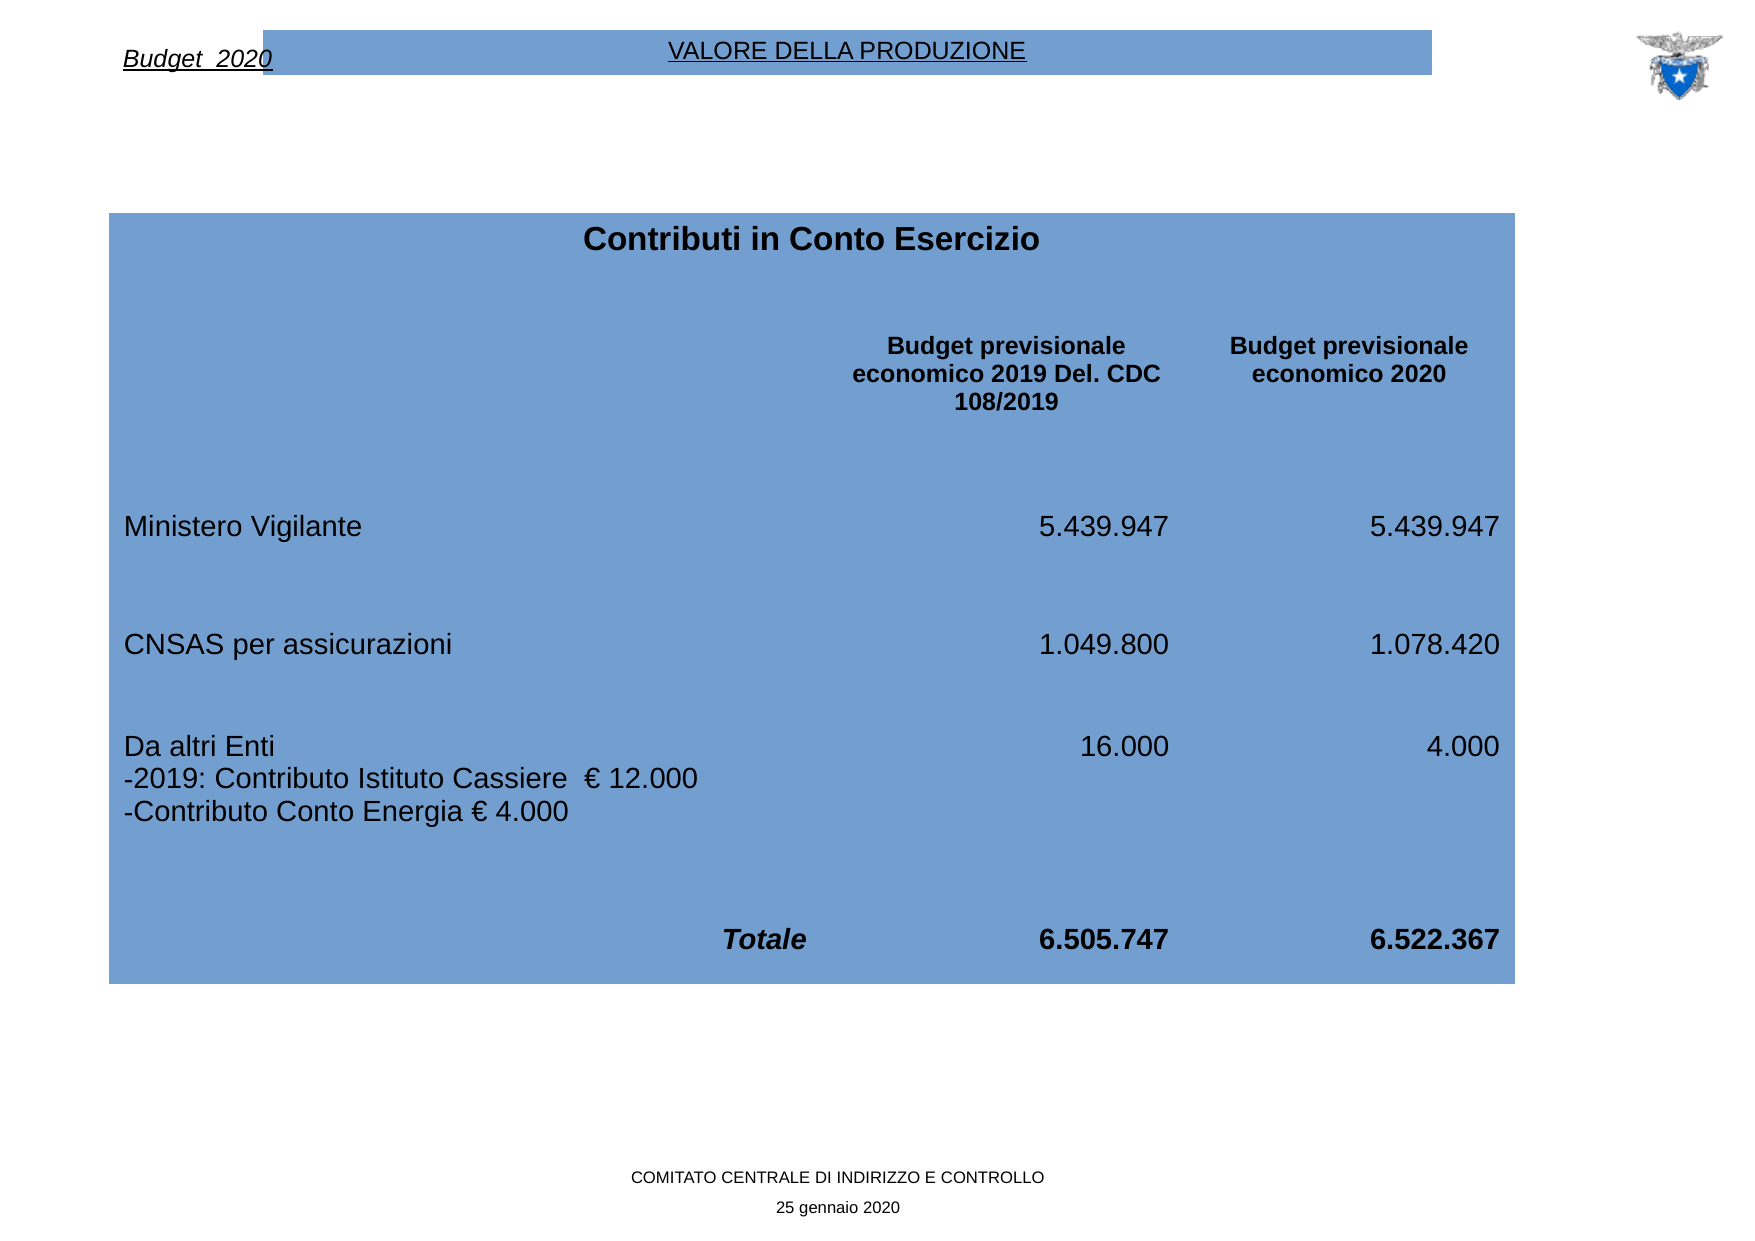

| VALORE DELLA PRODUZIONE |
| --- |
Budget 2020
| Contributi in Conto Esercizio | | |
| --- | --- | --- |
| | Budget previsionale economico 2019 Del. CDC 108/2019 | Budget previsionale economico 2020 |
| Ministero Vigilante | 5.439.947 | 5.439.947 |
| CNSAS per assicurazioni | 1.049.800 | 1.078.420 |
| Da altri Enti 2019: Contributo Istituto Cassiere € 12.000 Contributo Conto Energia € 4.000 | 16.000 | 4.000 |
| Totale | 6.505.747 | 6.522.367 |
COMITATO CENTRALE DI INDIRIZZO E CONTROLLO
25 gennaio 2020